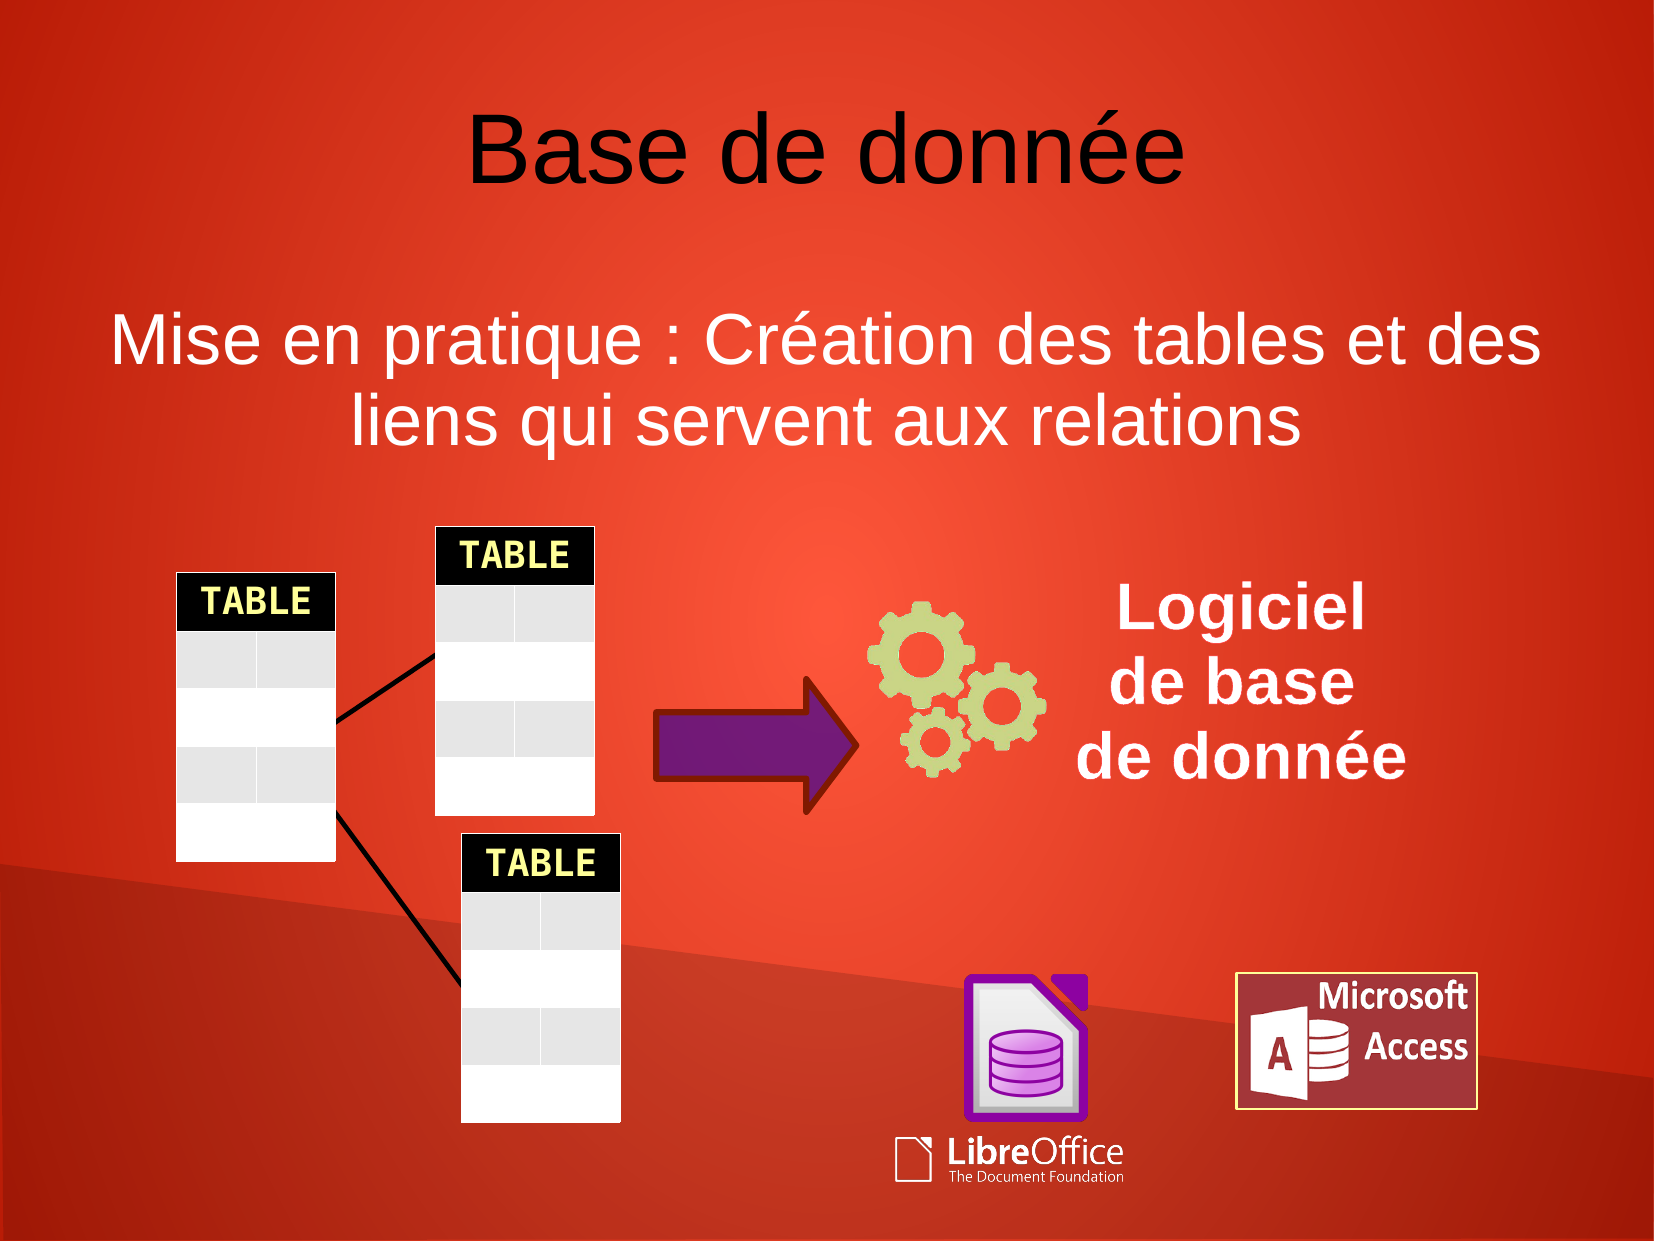

# Base de donnée
Mise en pratique : Création des tables et des liens qui servent aux relations
| TABLE | |
| --- | --- |
| | |
| | |
| | |
| | |
| TABLE | |
| --- | --- |
| | |
| | |
| | |
| | |
| TABLE | |
| --- | --- |
| | |
| | |
| | |
| | |
Logiciel
de base
de donnée